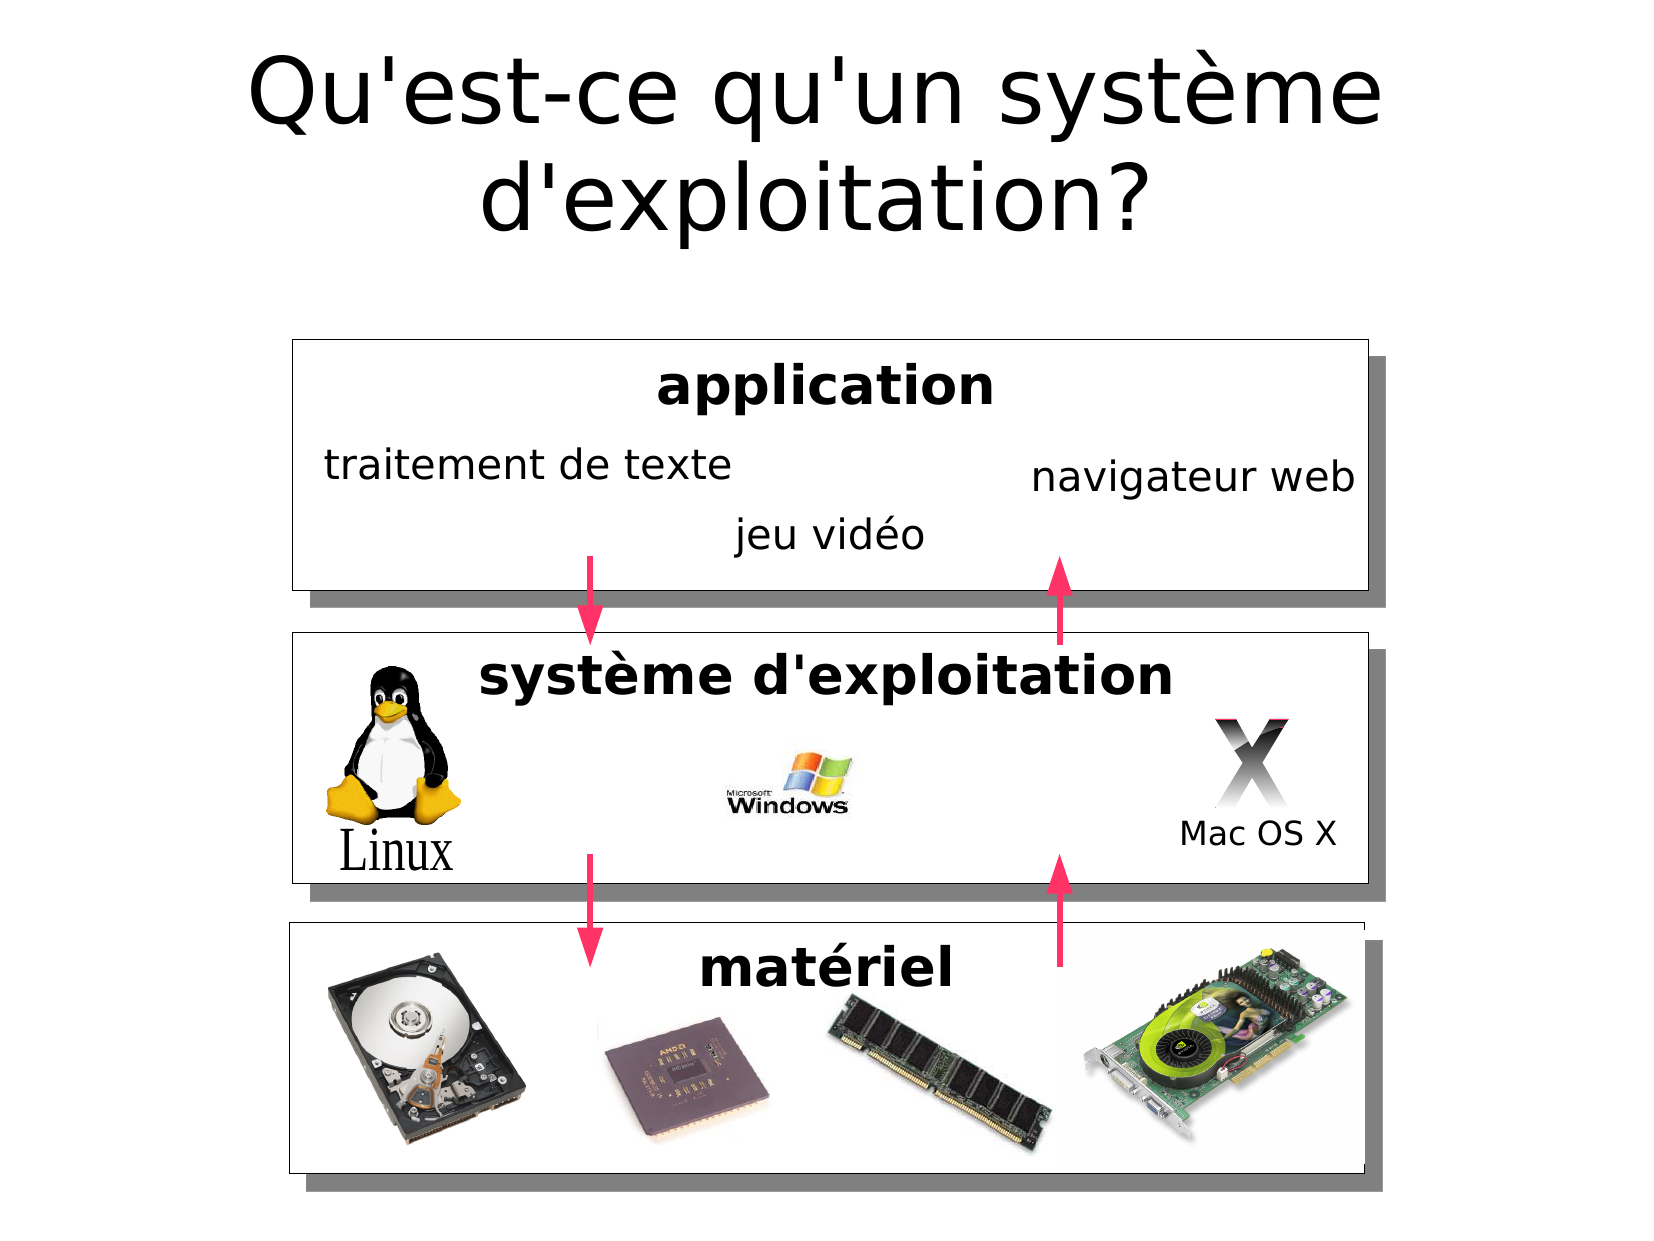

# Qu'est-ce qu'un système d'exploitation?
application
traitement de texte
navigateur web
jeu vidéo
système d'exploitation
Linux
Mac OS X
?
matériel